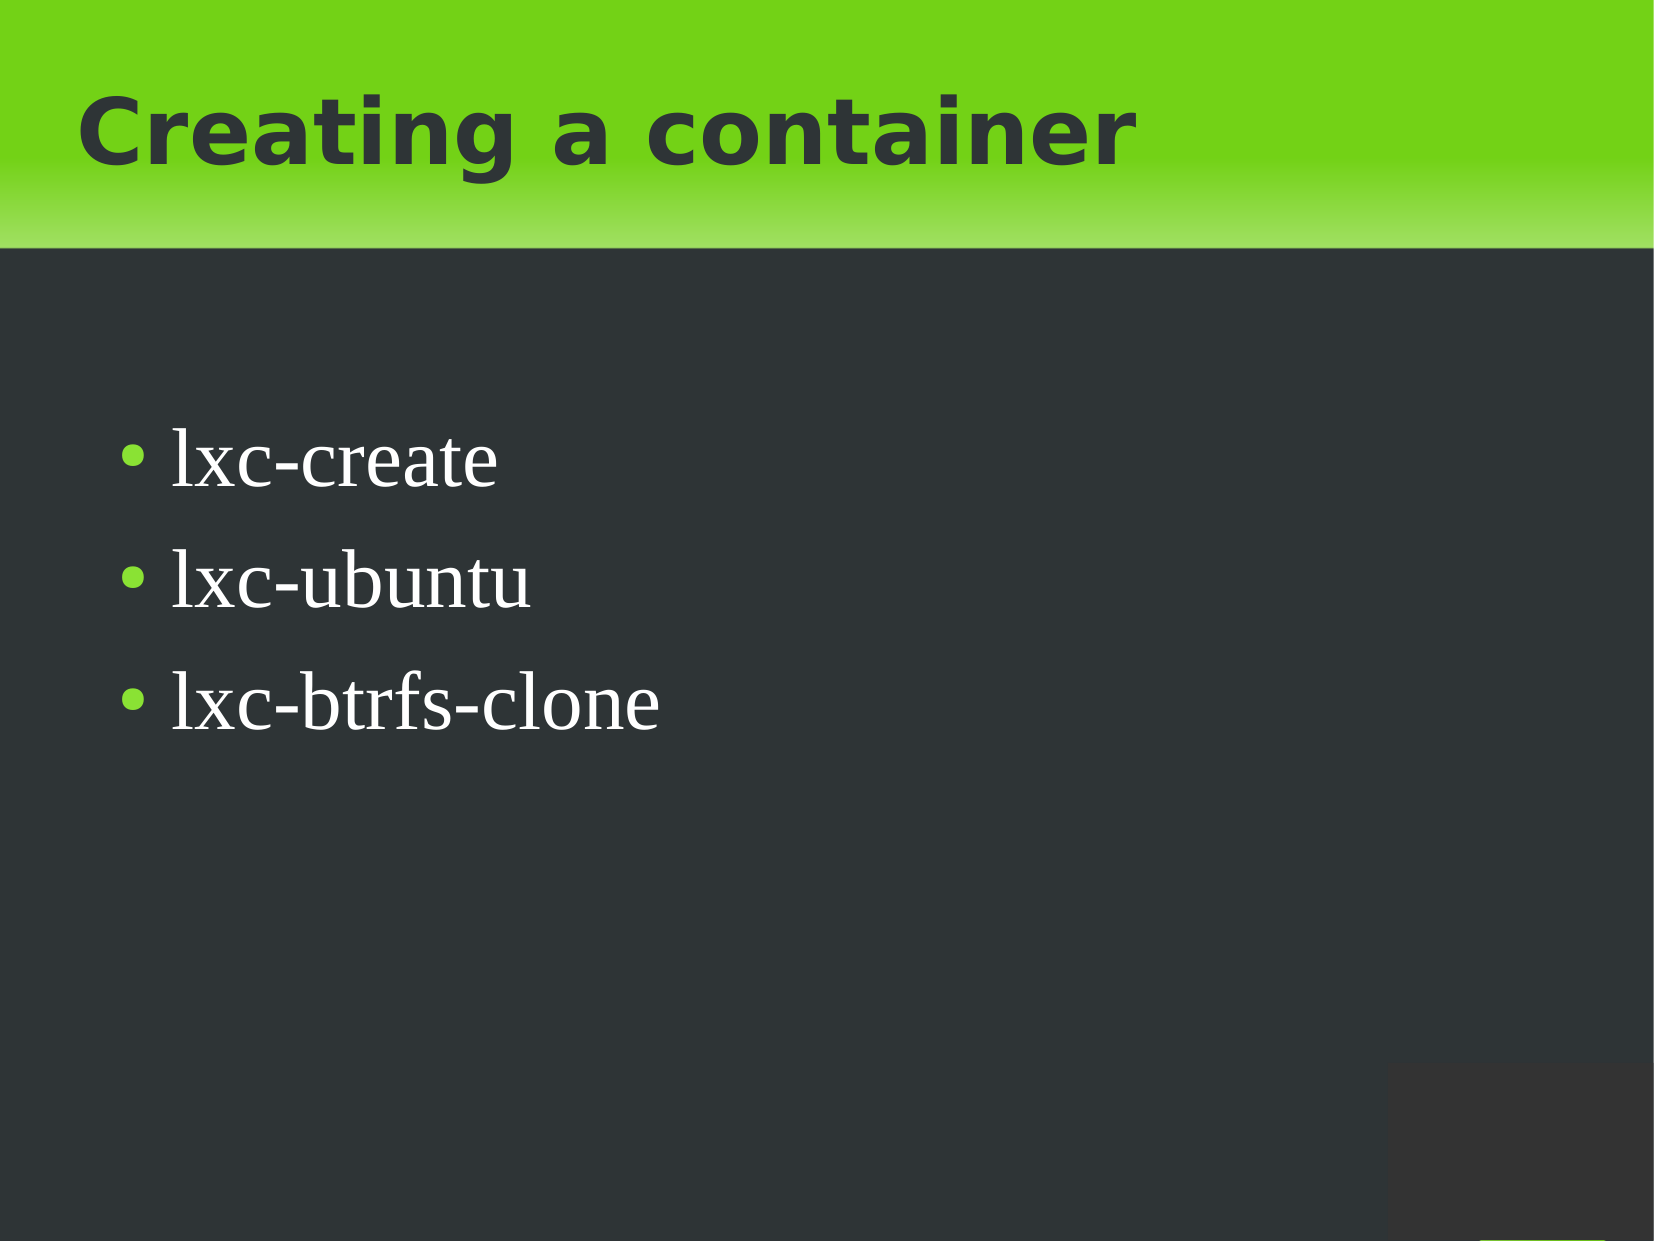

# Creating a container
lxc-create
lxc-ubuntu
lxc-btrfs-clone